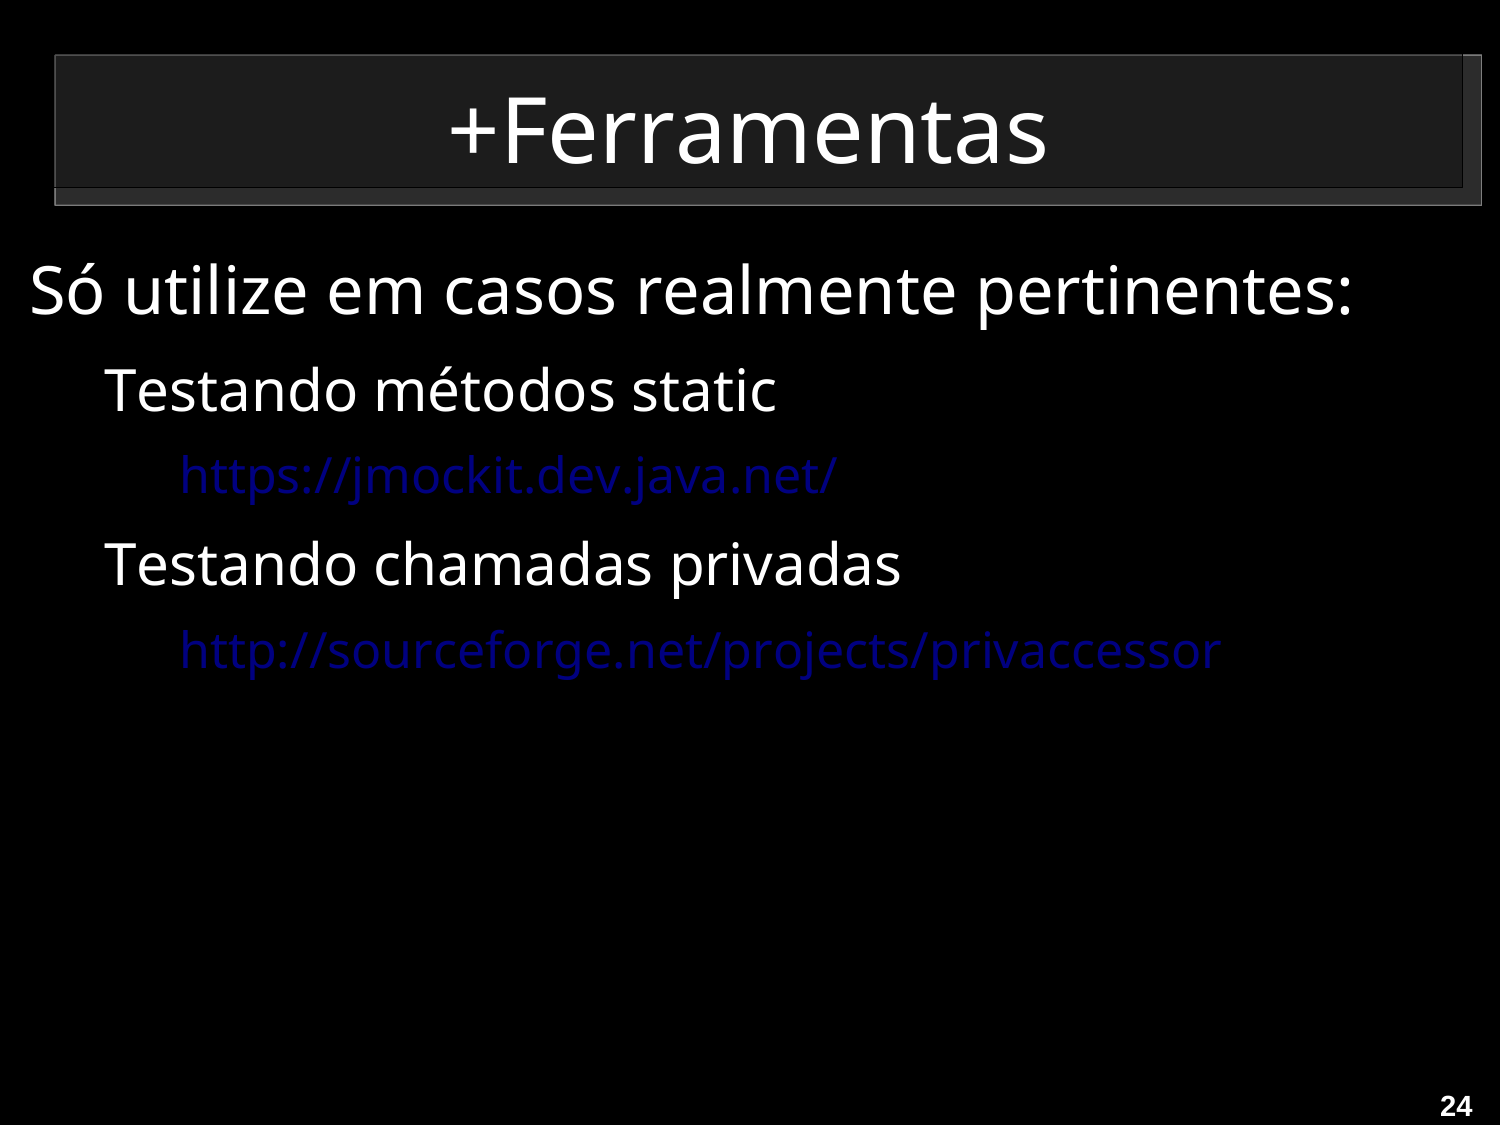

# +Ferramentas
Só utilize em casos realmente pertinentes:
Testando métodos static
https://jmockit.dev.java.net/
Testando chamadas privadas
http://sourceforge.net/projects/privaccessor
24